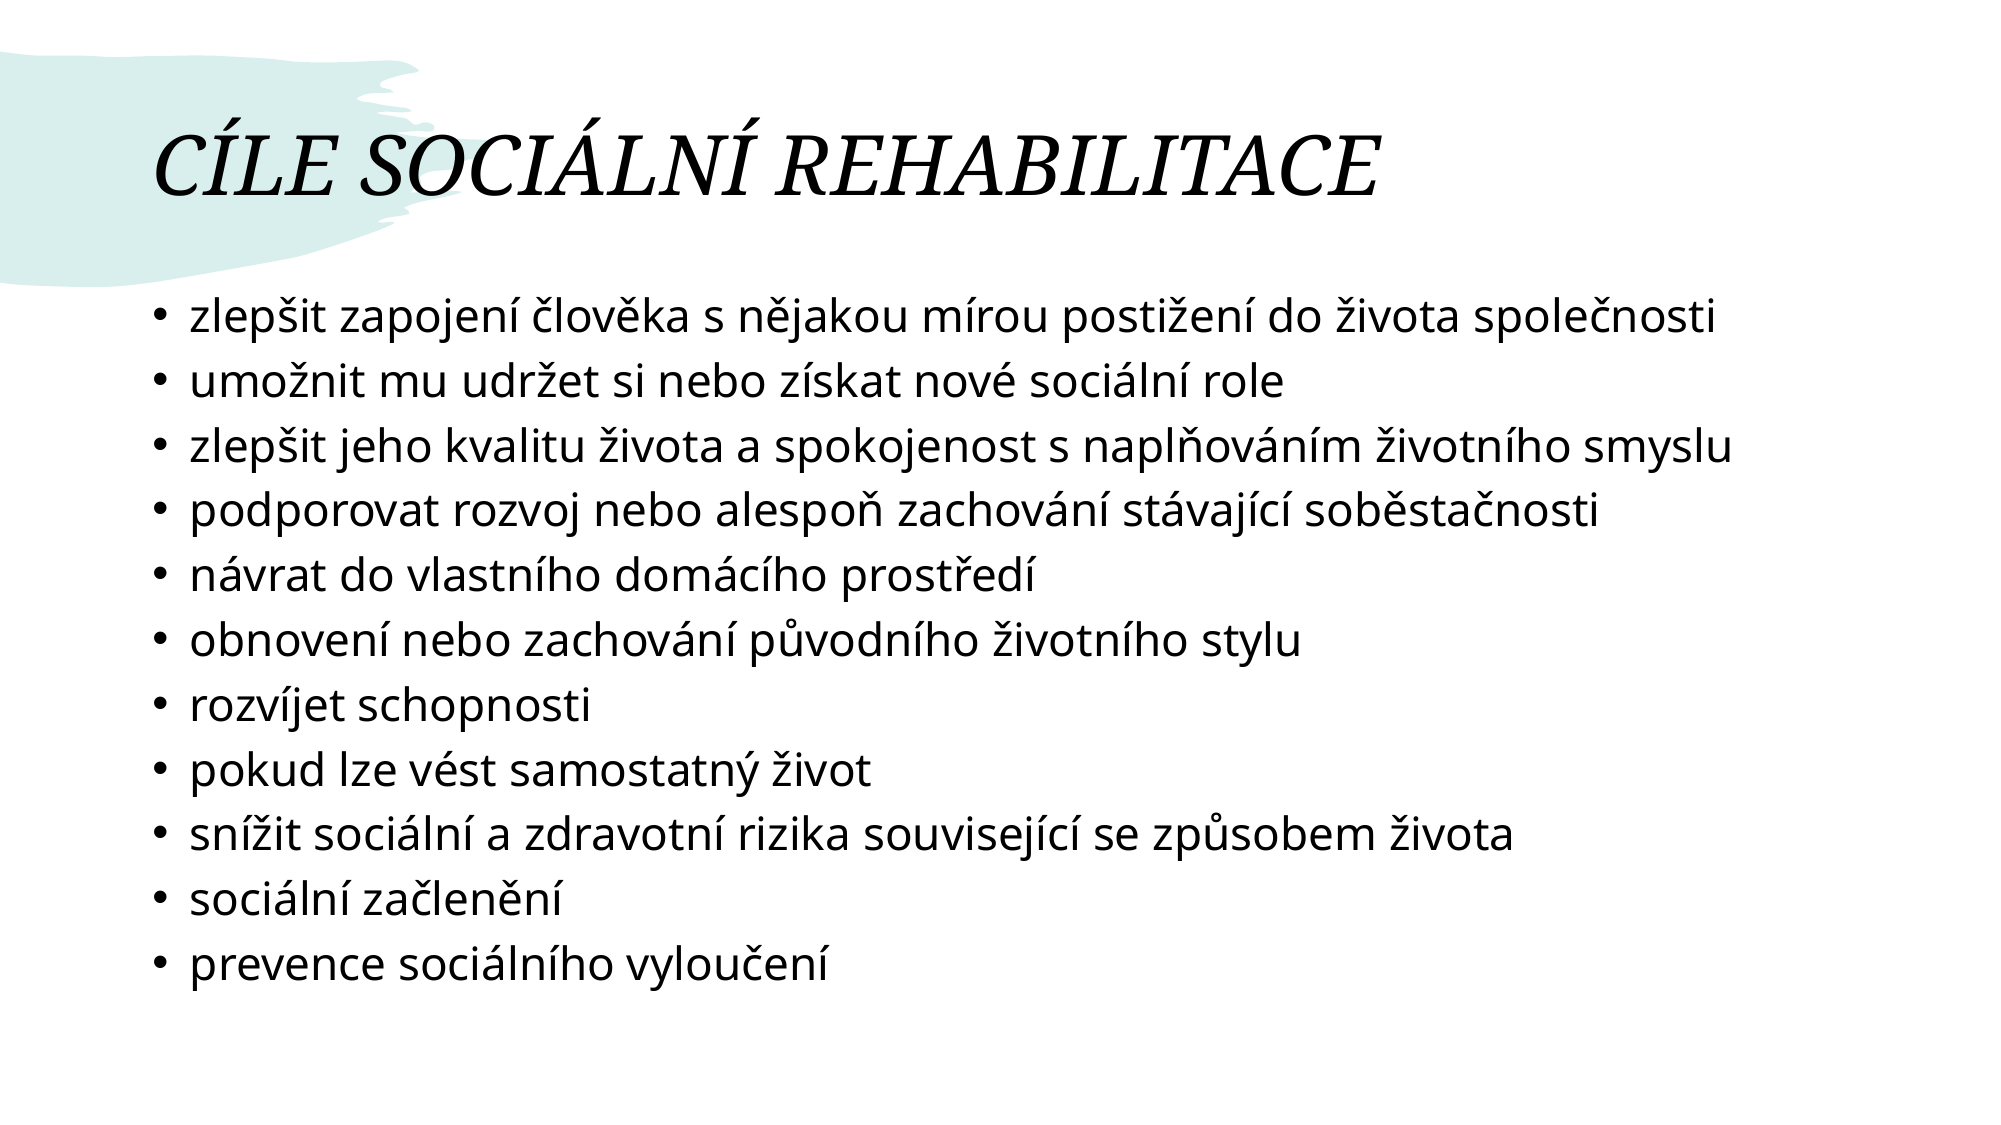

# CÍLE SOCIÁLNÍ REHABILITACE
zlepšit zapojení člověka s nějakou mírou postižení do života společnosti
umožnit mu udržet si nebo získat nové sociální role
zlepšit jeho kvalitu života a spokojenost s naplňováním životního smyslu
podporovat rozvoj nebo alespoň zachování stávající soběstačnosti
návrat do vlastního domácího prostředí
obnovení nebo zachování původního životního stylu
rozvíjet schopnosti
pokud lze vést samostatný život
snížit sociální a zdravotní rizika související se způsobem života
sociální začlenění
prevence sociálního vyloučení